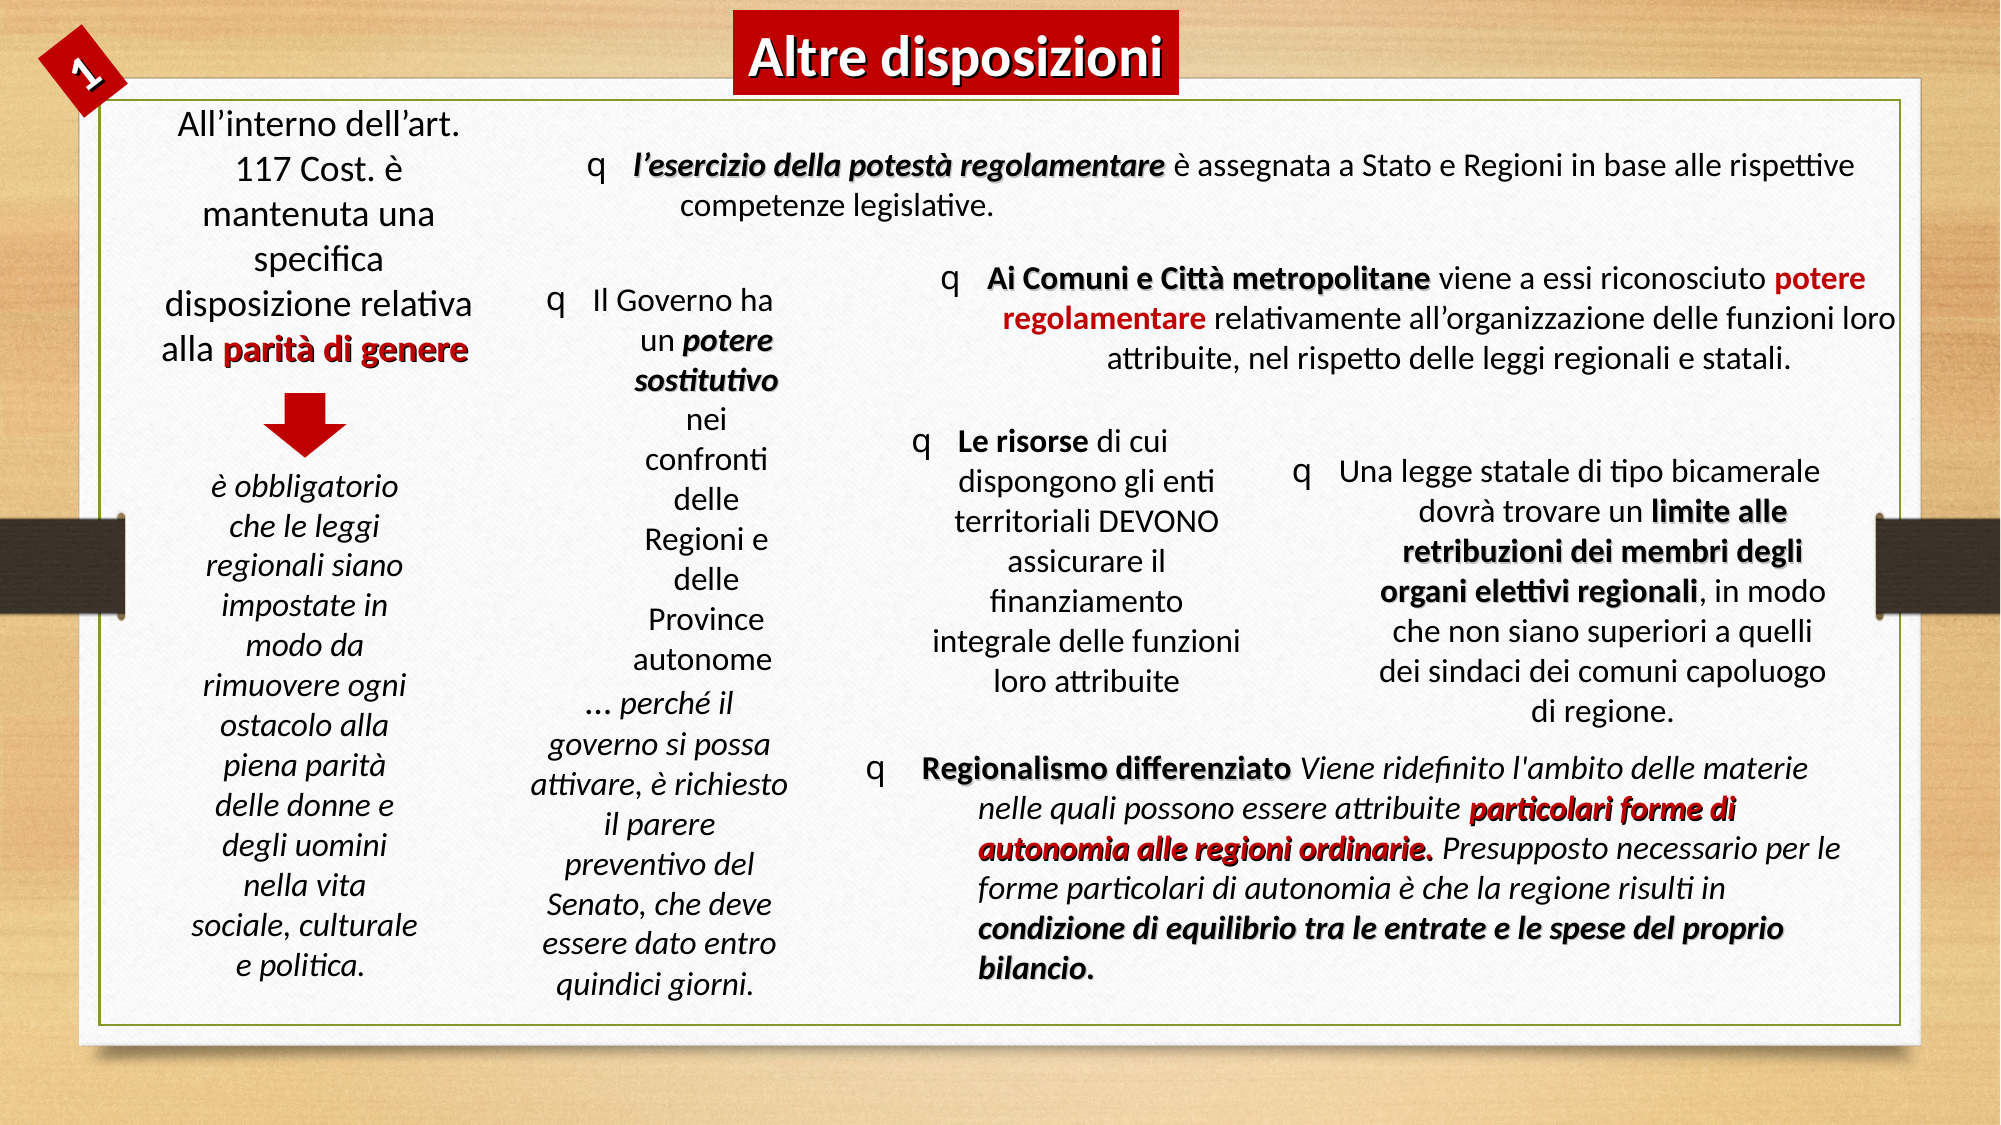

Altre disposizioni
1
All’interno dell’art. 117 Cost. è mantenuta una specifica disposizione relativa alla parità di genere
l’esercizio della potestà regolamentare è assegnata a Stato e Regioni in base alle rispettive competenze legislative.
Ai Comuni e Città metropolitane viene a essi riconosciuto potere regolamentare relativamente all’organizzazione delle funzioni loro attribuite, nel rispetto delle leggi regionali e statali.
Il Governo ha un potere sostitutivo nei confronti delle Regioni e delle Province autonome
… perché il governo si possa attivare, è richiesto il parere preventivo del Senato, che deve essere dato entro quindici giorni.
Le risorse di cui dispongono gli enti territoriali DEVONO assicurare il finanziamento integrale delle funzioni loro attribuite
Una legge statale di tipo bicamerale dovrà trovare un limite alle retribuzioni dei membri degli organi elettivi regionali, in modo che non siano superiori a quelli dei sindaci dei comuni capoluogo di regione.
è obbligatorio che le leggi regionali siano impostate in modo da rimuovere ogni ostacolo alla piena parità delle donne e degli uomini nella vita sociale, culturale e politica.
Regionalismo differenziato Viene ridefinito l'ambito delle materie nelle quali possono essere attribuite particolari forme di autonomia alle regioni ordinarie. Presupposto necessario per le forme particolari di autonomia è che la regione risulti in condizione di equilibrio tra le entrate e le spese del proprio bilancio.